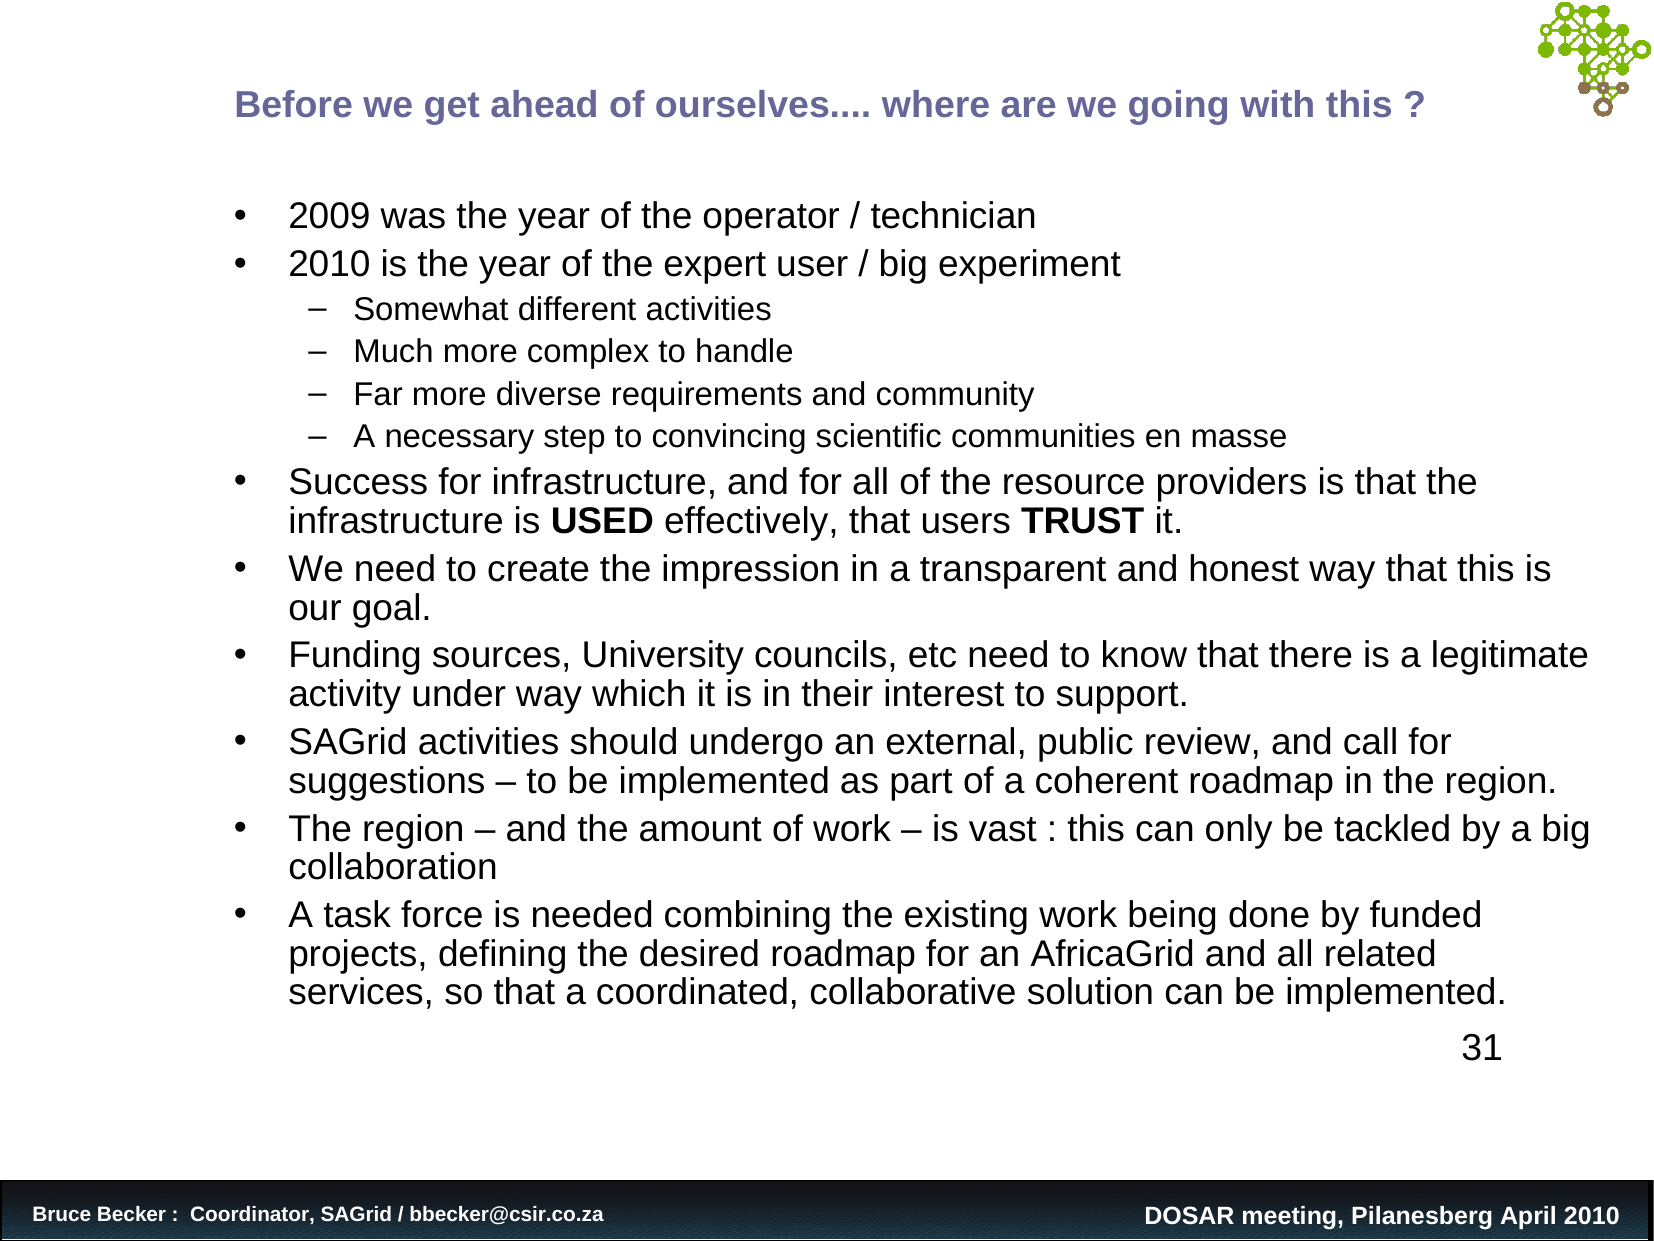

# Before we get ahead of ourselves.... where are we going with this ?
2009 was the year of the operator / technician
2010 is the year of the expert user / big experiment
Somewhat different activities
Much more complex to handle
Far more diverse requirements and community
A necessary step to convincing scientific communities en masse
Success for infrastructure, and for all of the resource providers is that the infrastructure is USED effectively, that users TRUST it.
We need to create the impression in a transparent and honest way that this is our goal.
Funding sources, University councils, etc need to know that there is a legitimate activity under way which it is in their interest to support.
SAGrid activities should undergo an external, public review, and call for suggestions – to be implemented as part of a coherent roadmap in the region.
The region – and the amount of work – is vast : this can only be tackled by a big collaboration
A task force is needed combining the existing work being done by funded projects, defining the desired roadmap for an AfricaGrid and all related services, so that a coordinated, collaborative solution can be implemented.
31